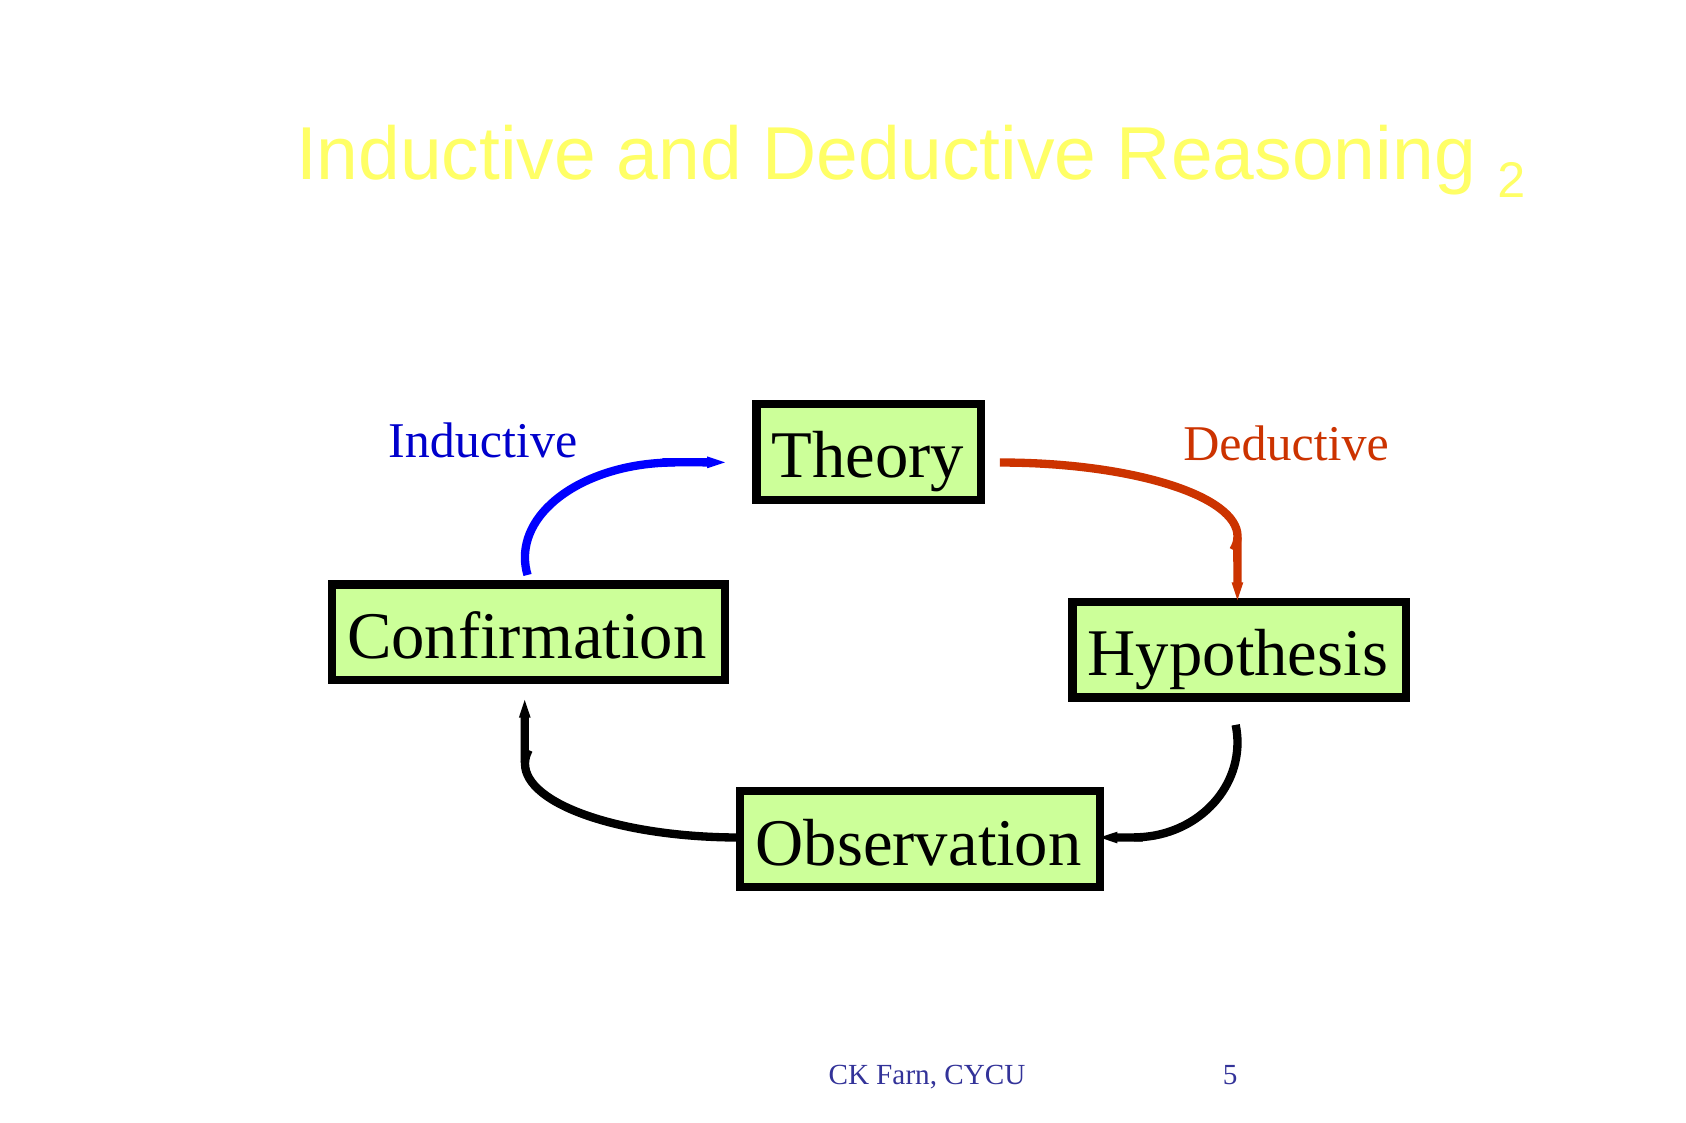

# Inductive and Deductive Reasoning 2
Inductive
Deductive
Theory
Confirmation
Hypothesis
Observation
CK Farn, CYCU